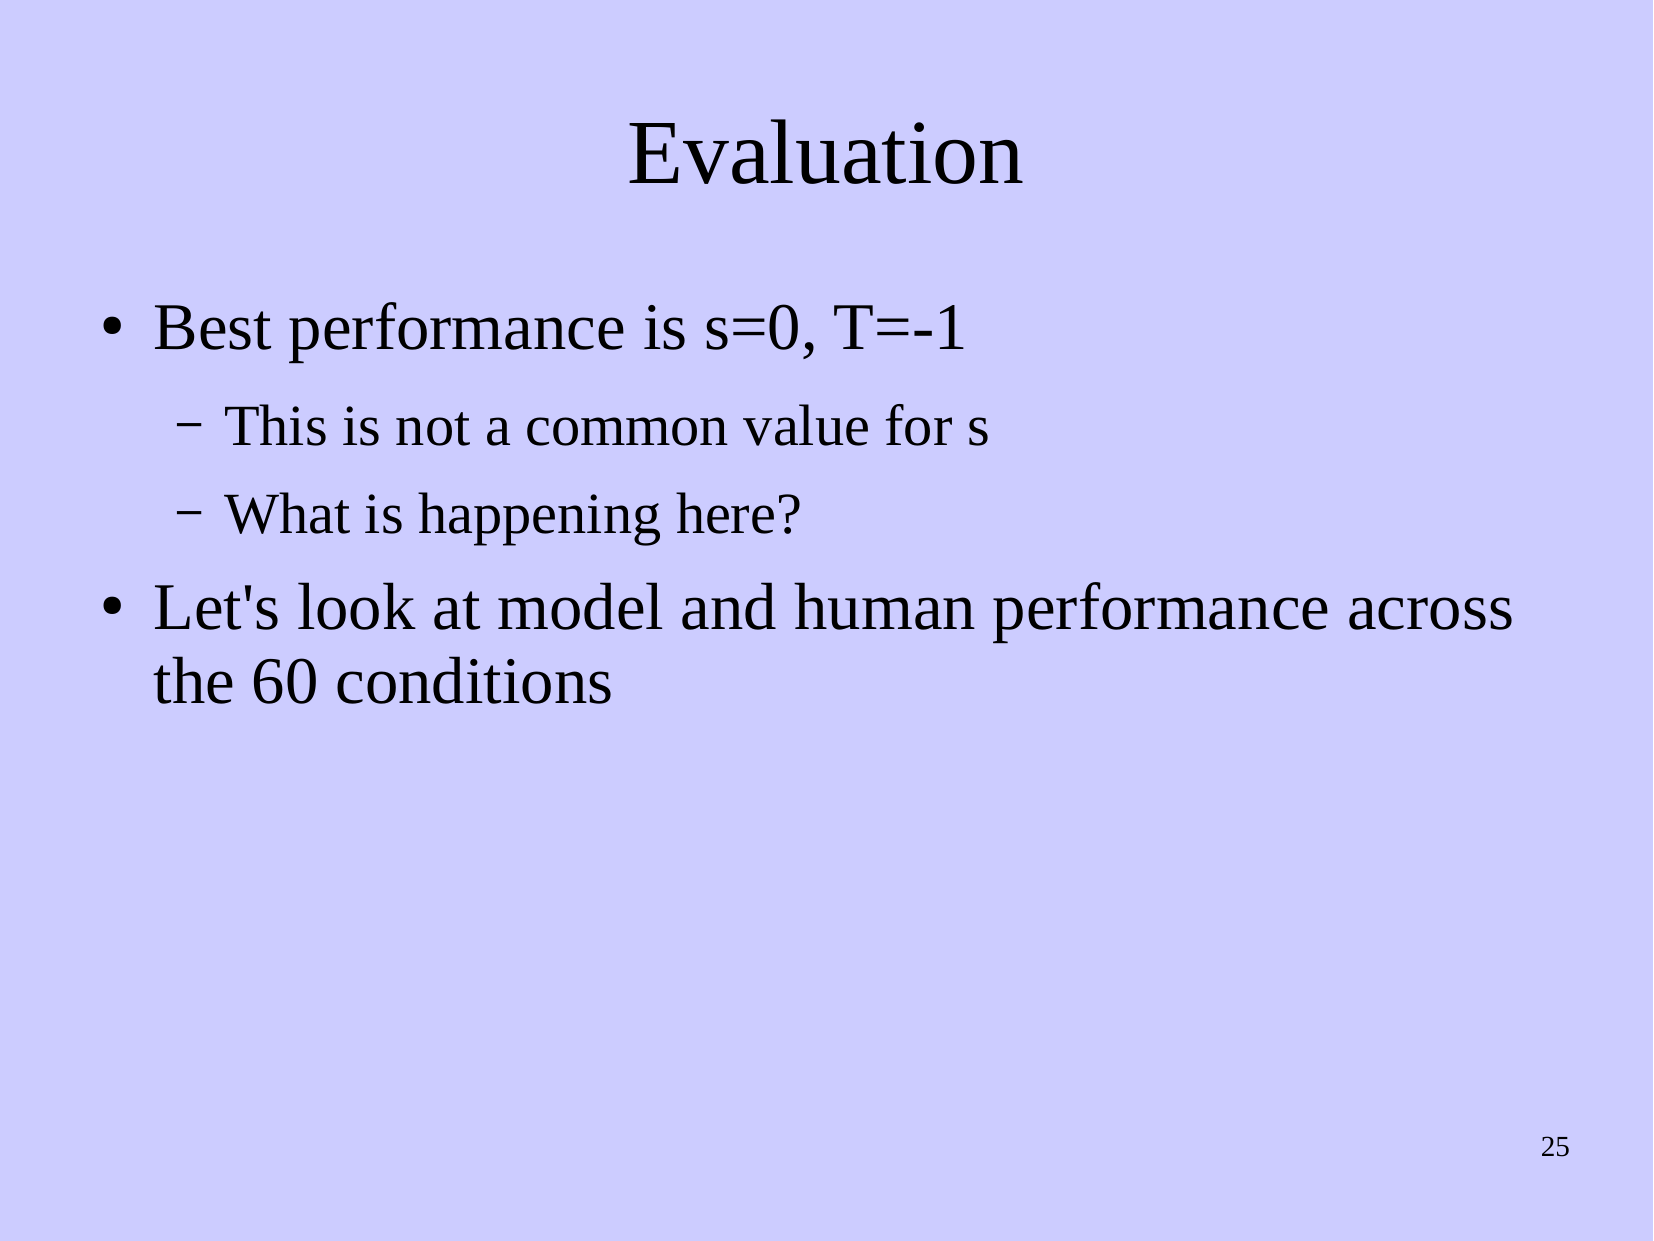

# Evaluation
Best performance is s=0, T=-1
This is not a common value for s
What is happening here?
Let's look at model and human performance across the 60 conditions
25